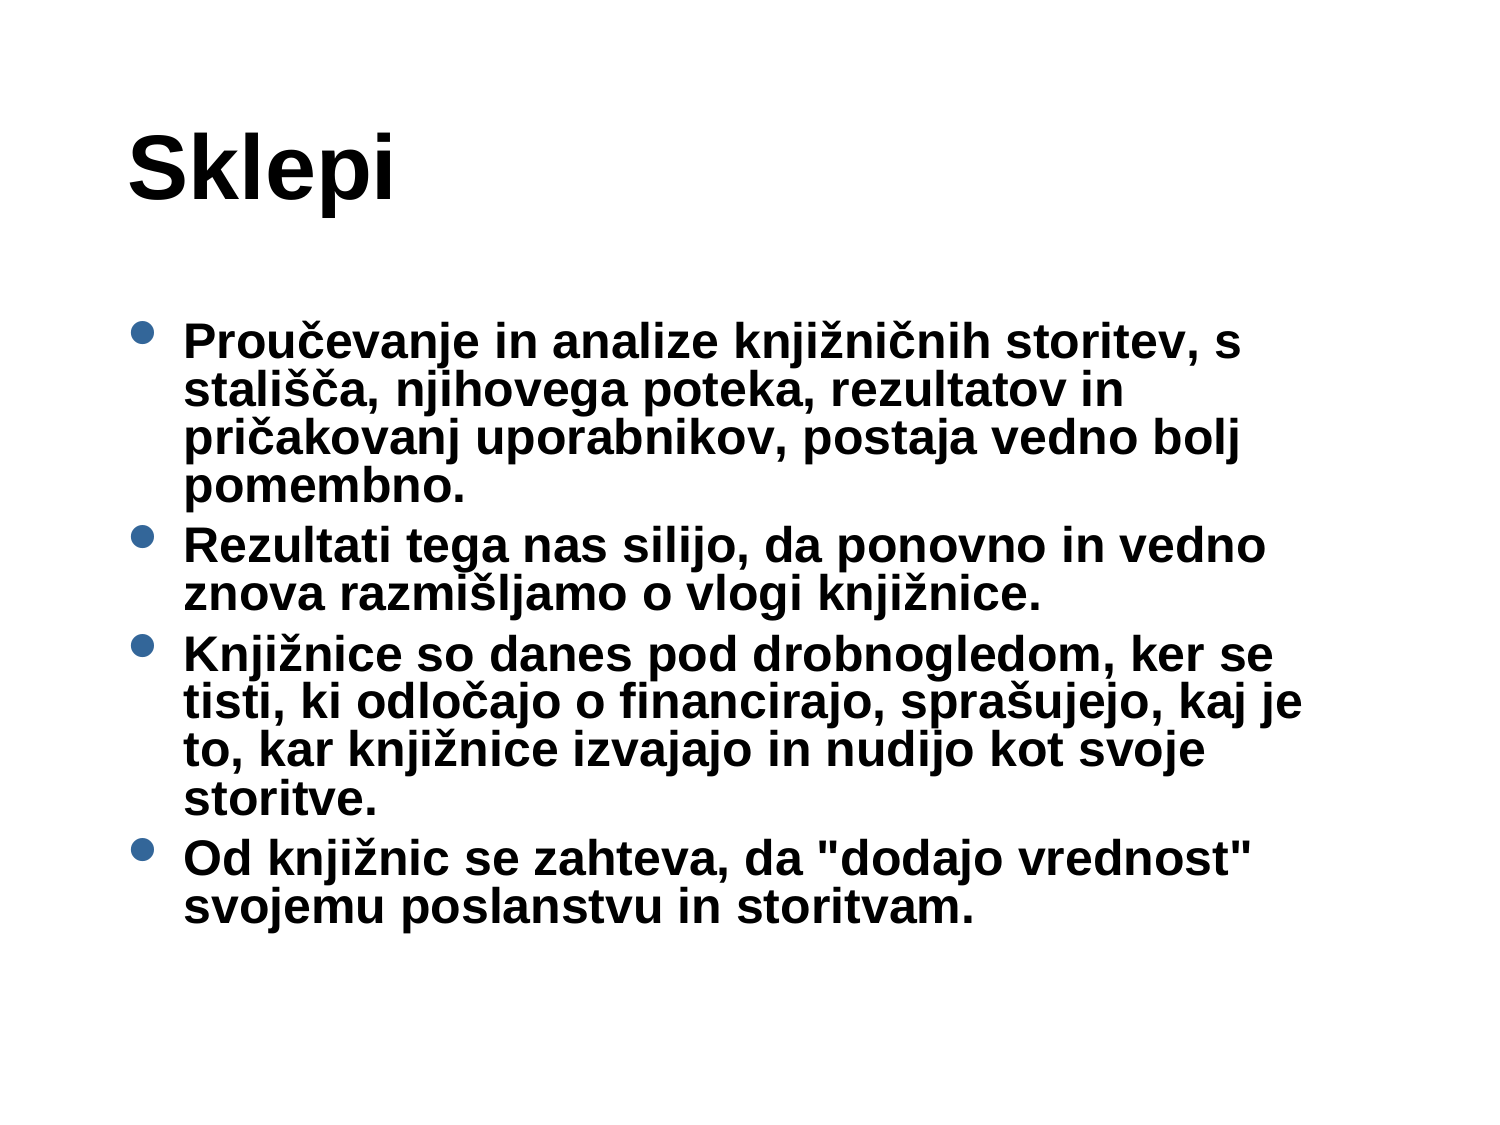

# Sklepi
Proučevanje in analize knjižničnih storitev, s stališča, njihovega poteka, rezultatov in pričakovanj uporabnikov, postaja vedno bolj pomembno.
Rezultati tega nas silijo, da ponovno in vedno znova razmišljamo o vlogi knjižnice.
Knjižnice so danes pod drobnogledom, ker se tisti, ki odločajo o financirajo, sprašujejo, kaj je to, kar knjižnice izvajajo in nudijo kot svoje storitve.
Od knjižnic se zahteva, da "dodajo vrednost" svojemu poslanstvu in storitvam.